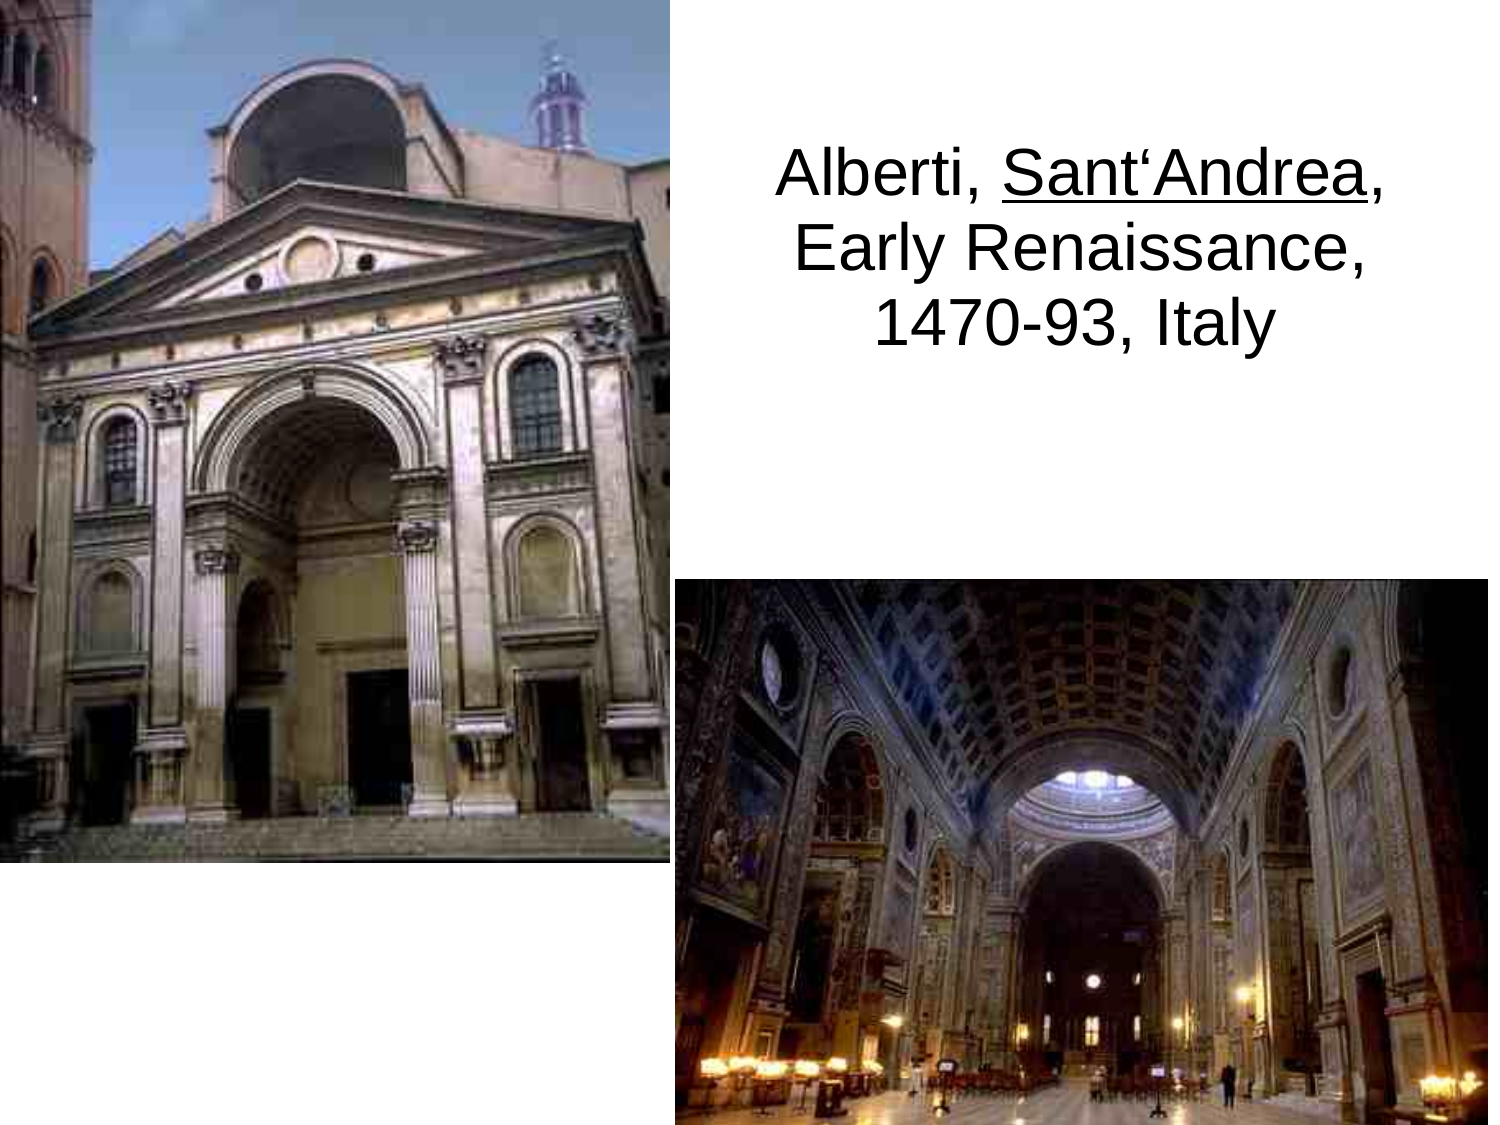

# Alberti, Sant‘Andrea, Early Renaissance, 1470-93, Italy